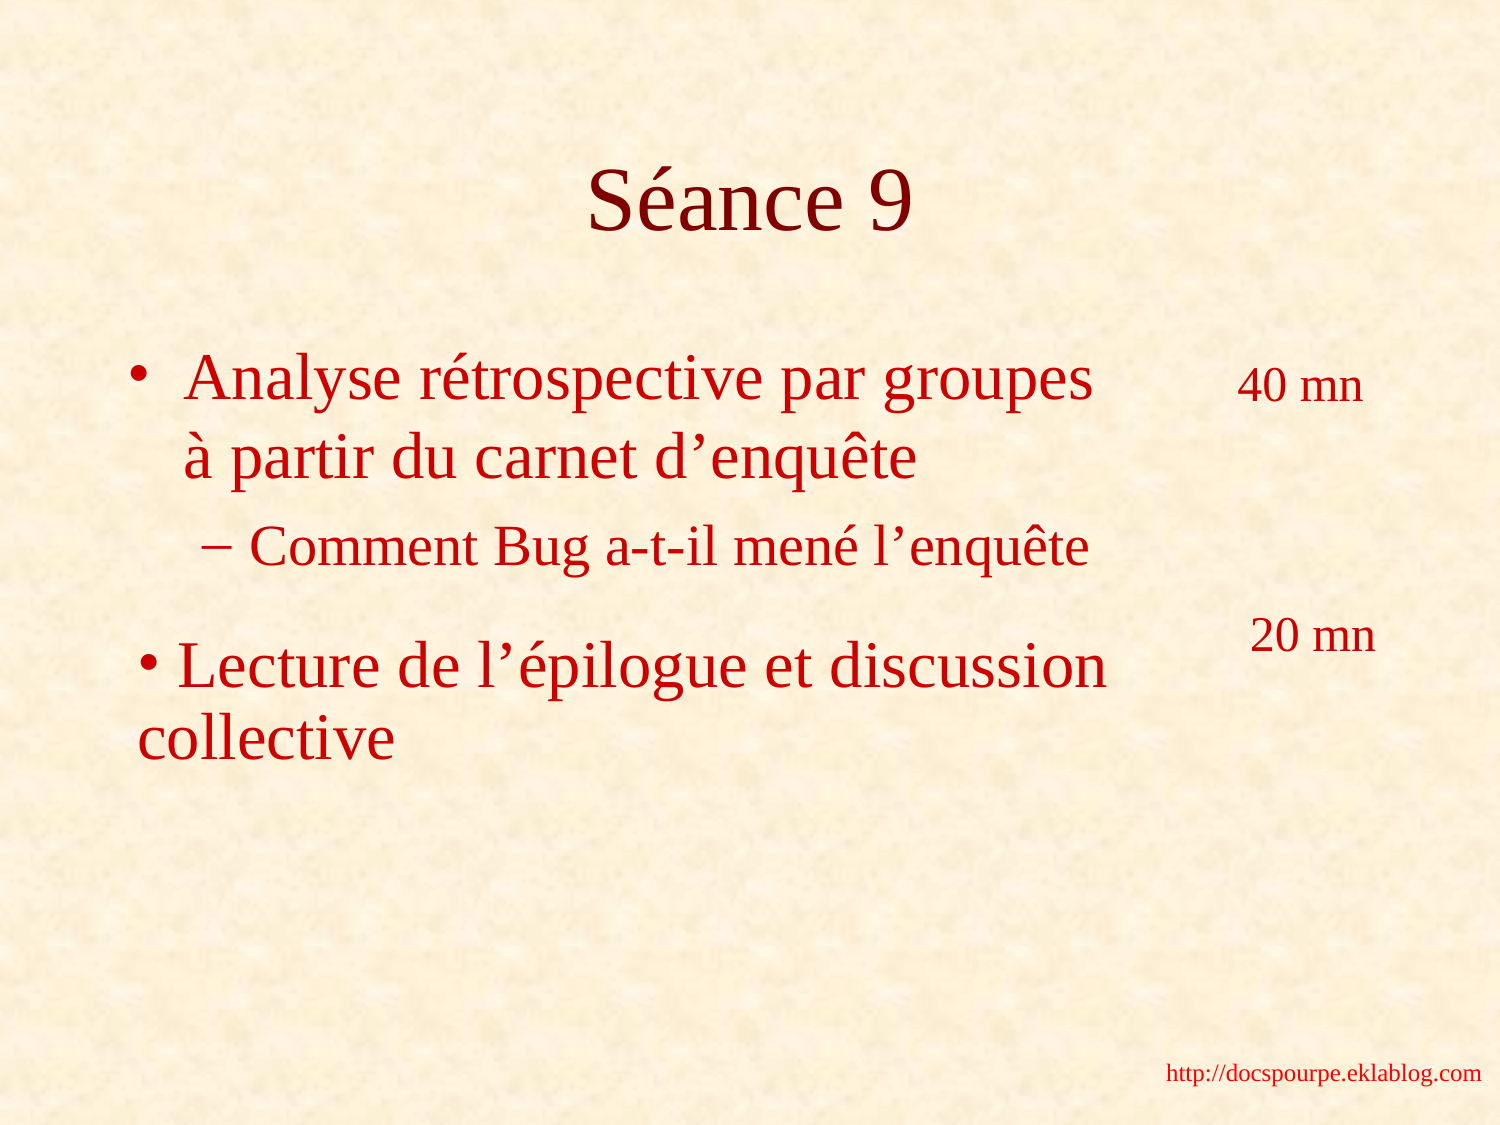

# Séance 9
Analyse rétrospective par groupes à partir du carnet d’enquête
Comment Bug a-t-il mené l’enquête
40 mn
20 mn
 Lecture de l’épilogue et discussion collective
http://docspourpe.eklablog.com